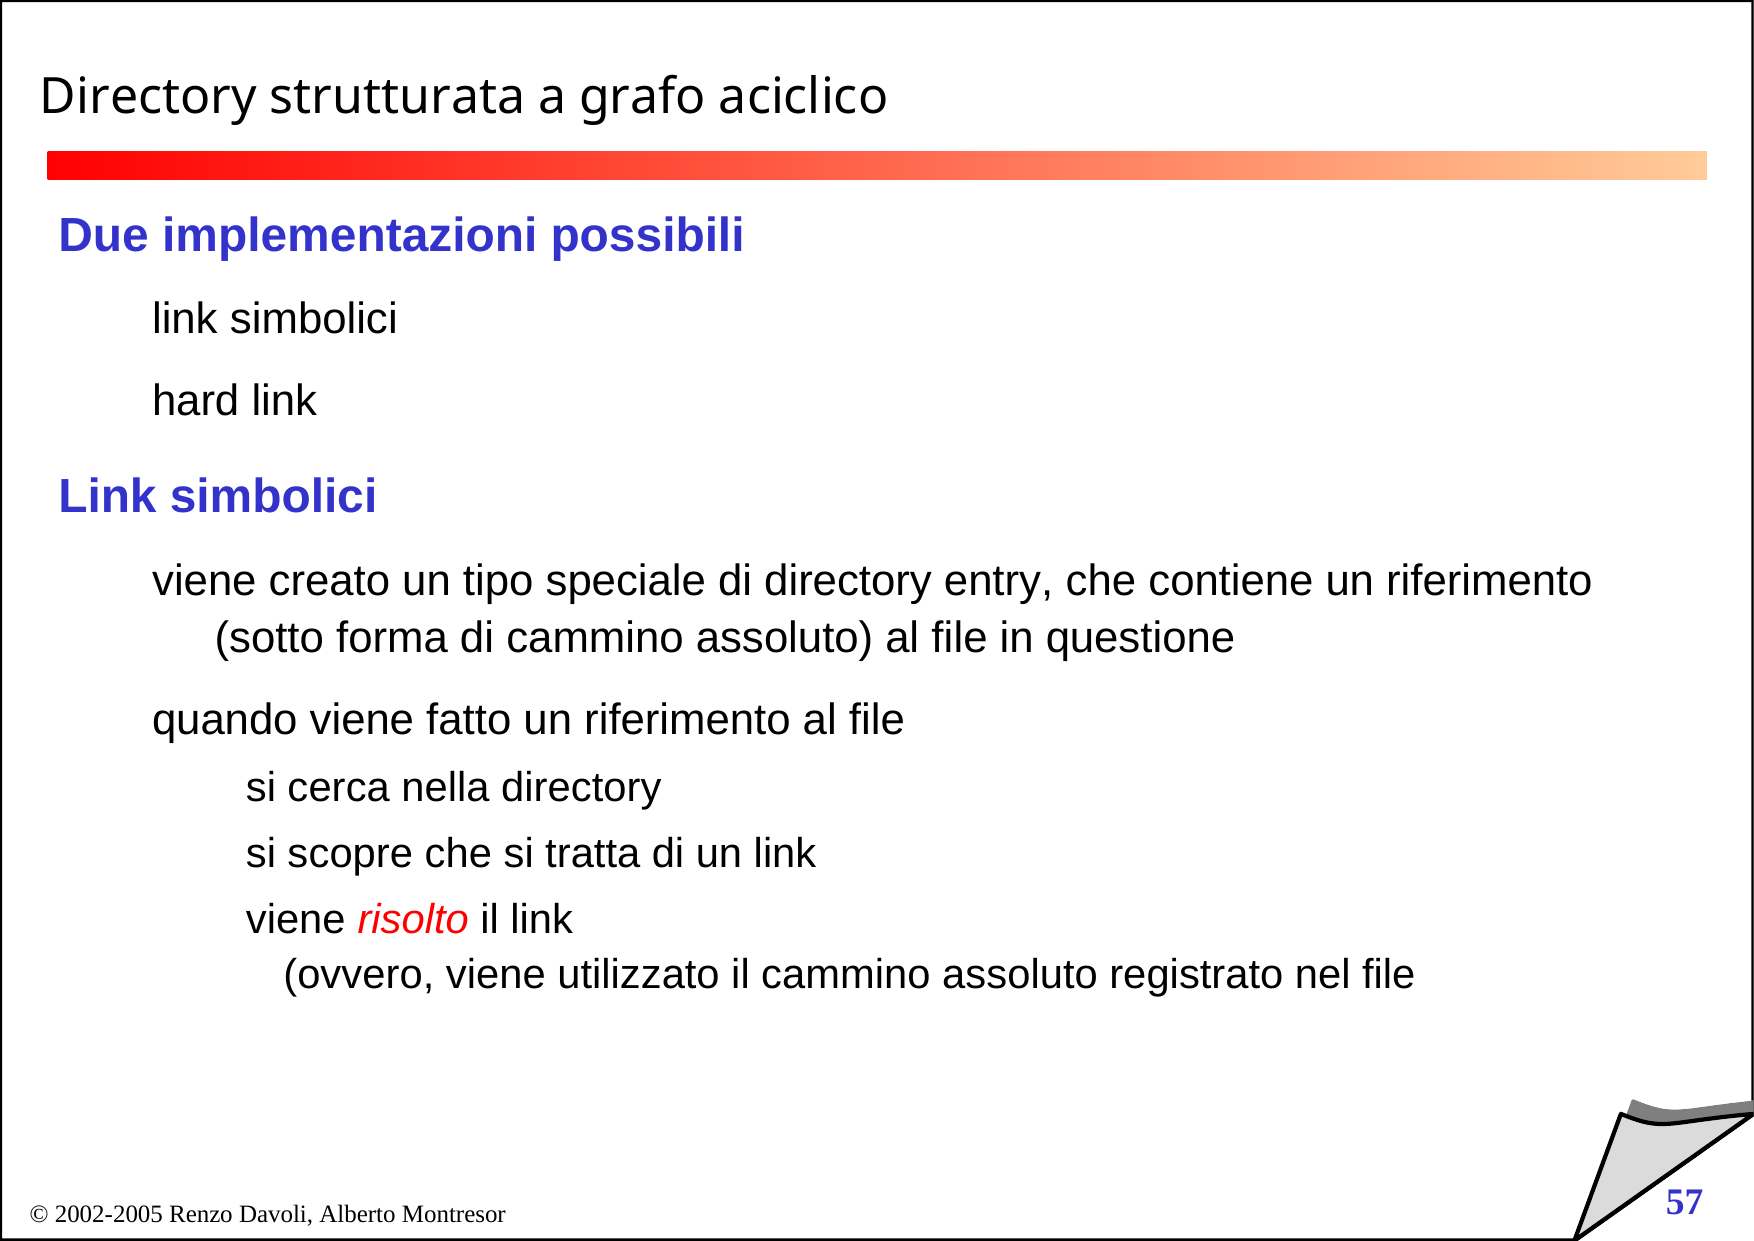

# Directory strutturata a grafo aciclico
Due implementazioni possibili
link simbolici
hard link
Link simbolici
viene creato un tipo speciale di directory entry, che contiene un riferimento (sotto forma di cammino assoluto) al file in questione
quando viene fatto un riferimento al file
si cerca nella directory
si scopre che si tratta di un link
viene risolto il link
(ovvero, viene utilizzato il cammino assoluto registrato nel file